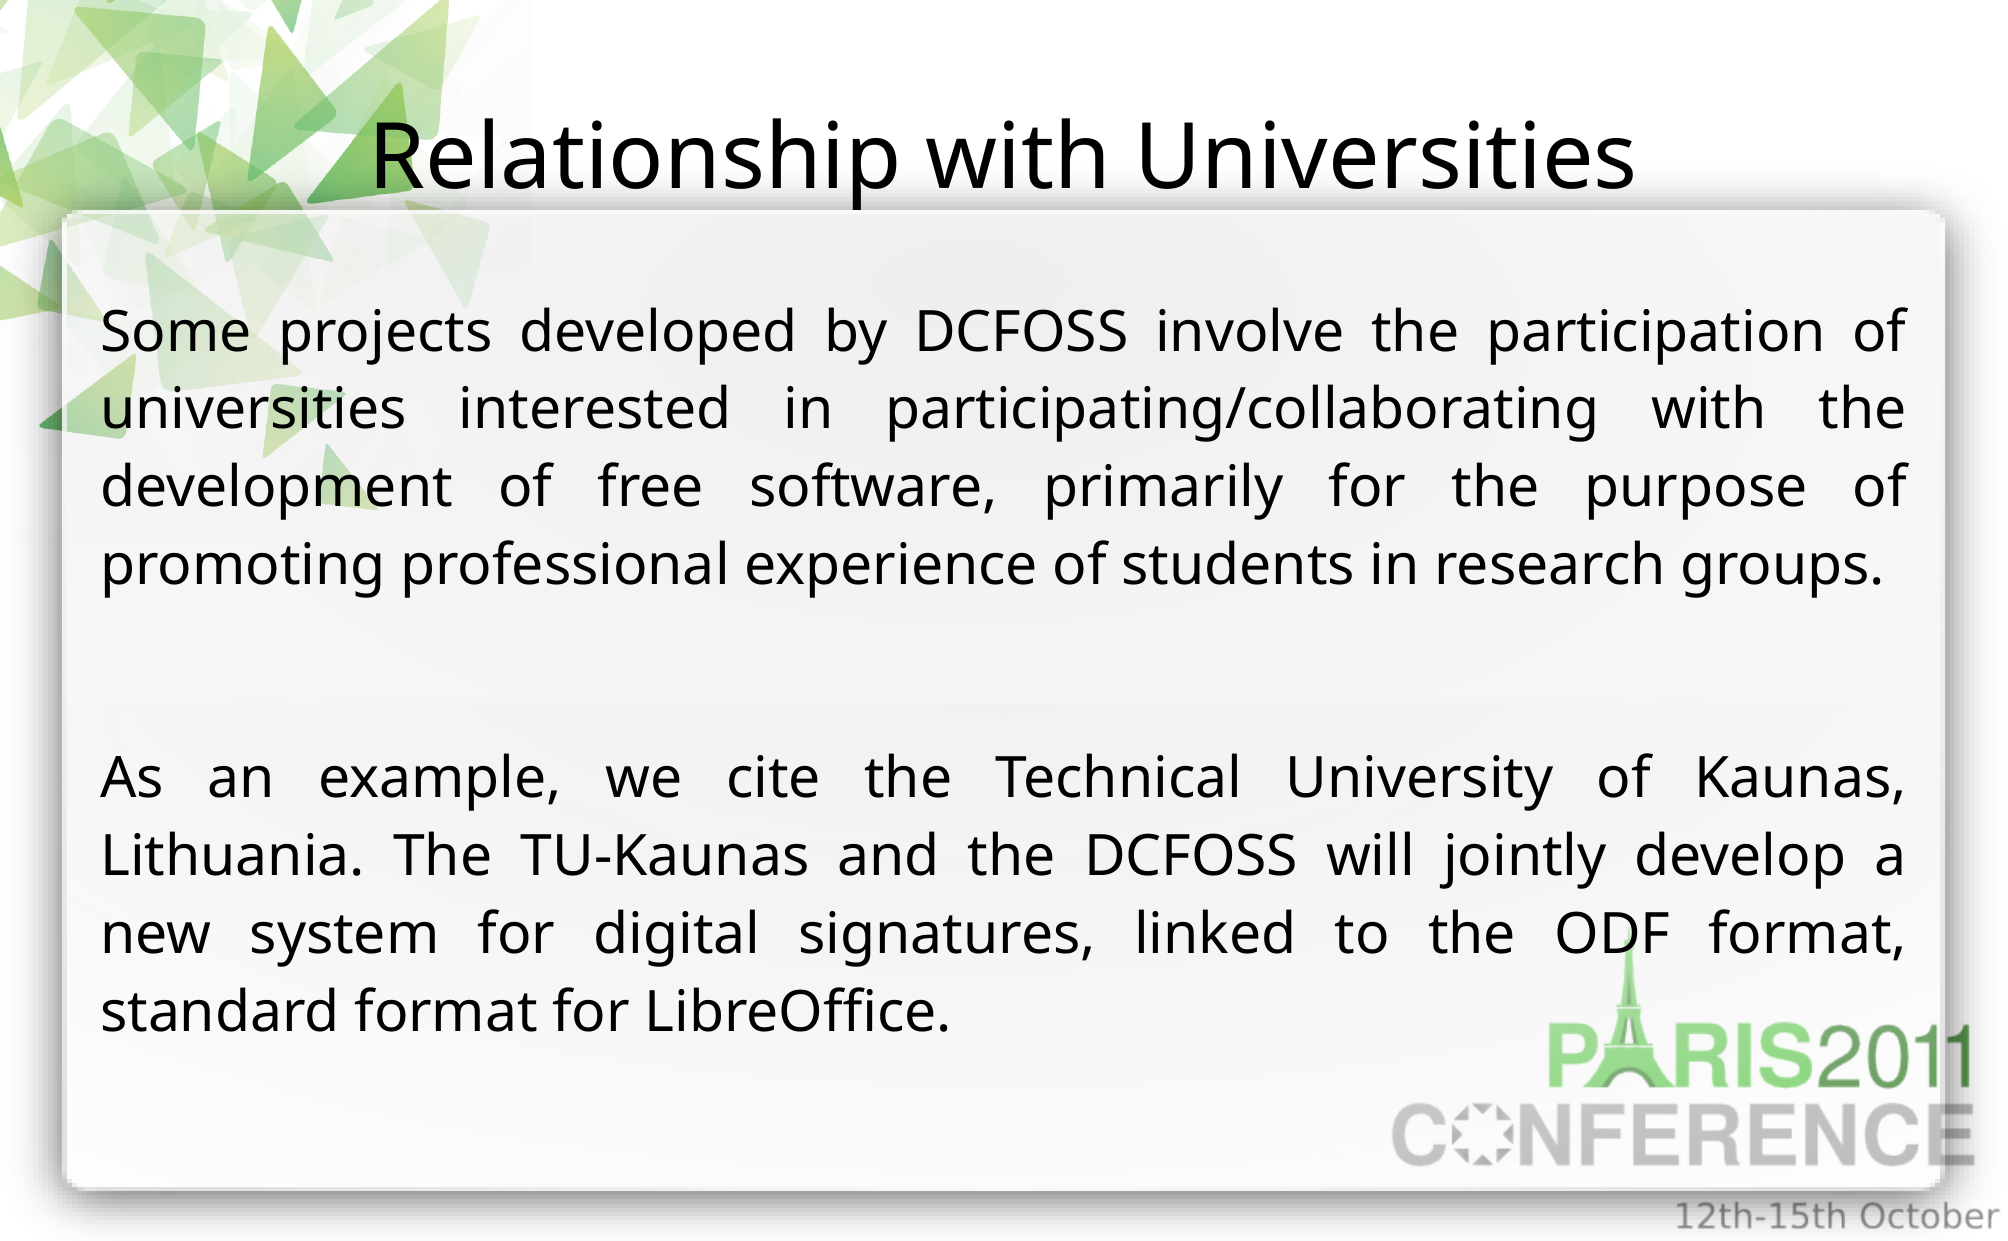

# Relationship with Universities
Some projects developed by DCFOSS involve the participation of universities interested in participating/collaborating with the development of free software, primarily for the purpose of promoting professional experience of students in research groups.
As an example, we cite the Technical University of Kaunas, Lithuania. The TU-Kaunas and the DCFOSS will jointly develop a new system for digital signatures, linked to the ODF format, standard format for LibreOffice.